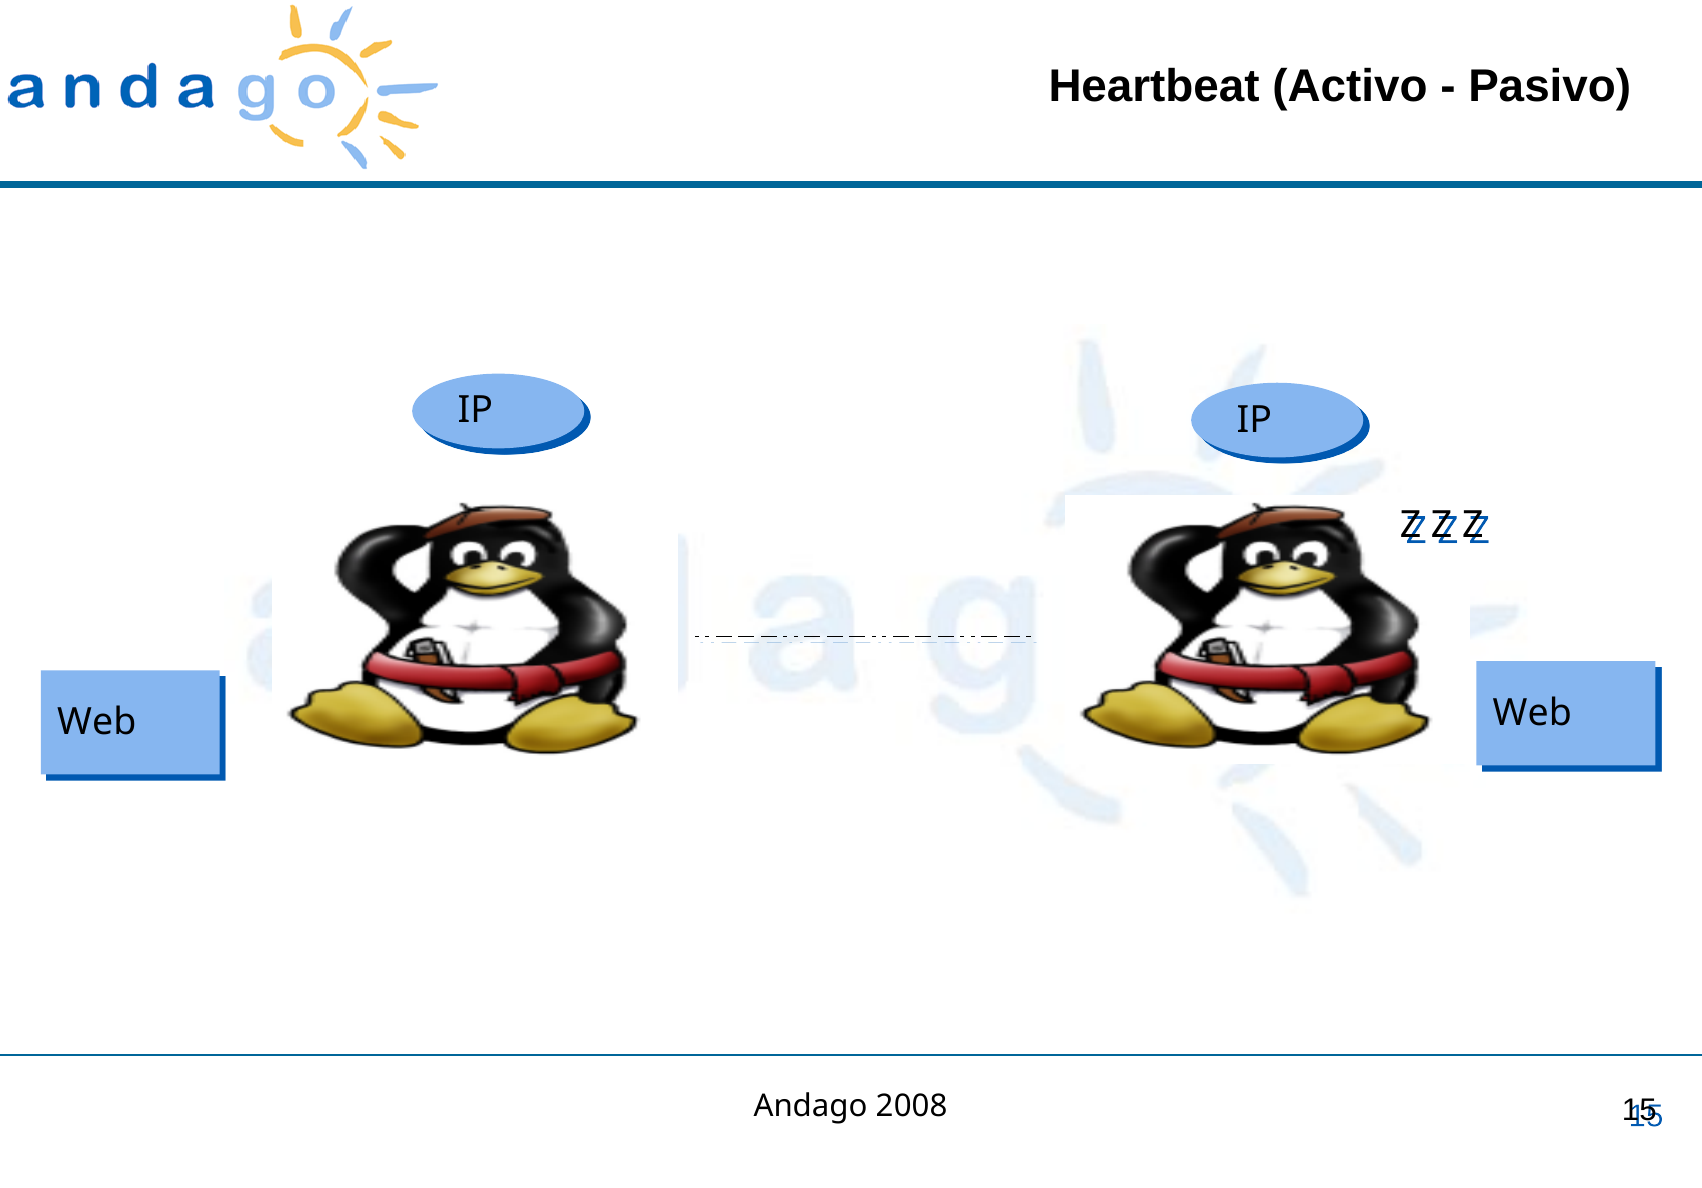

# Heartbeat (Activo - Pasivo)
 IP
 IP
Z Z Z
Web
Web